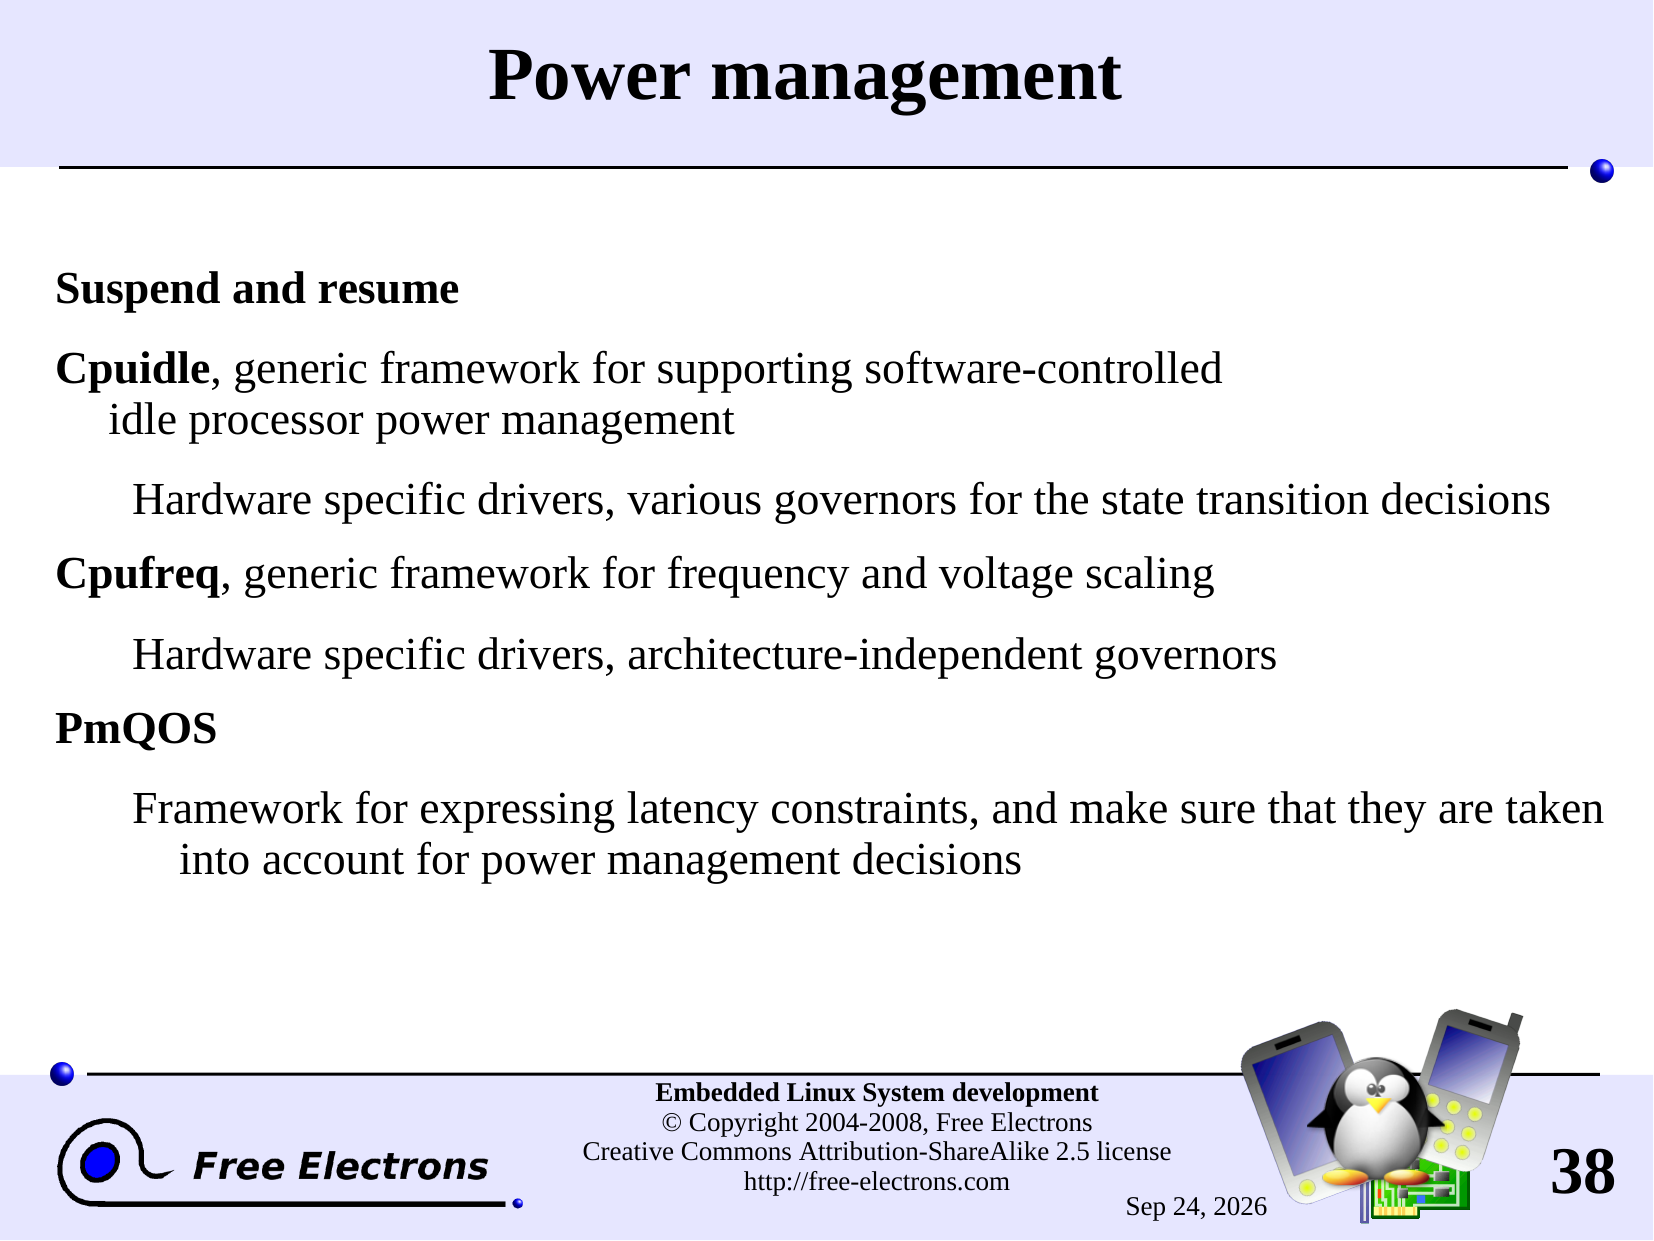

# Power management
Suspend and resume
Cpuidle, generic framework for supporting software-controlled
idle processor power management
Hardware specific drivers, various governors for the state transition decisions
Cpufreq, generic framework for frequency and voltage scaling
Hardware specific drivers, architecture-independent governors
PmQOS
Framework for expressing latency constraints, and make sure that they are taken into account for power management decisions